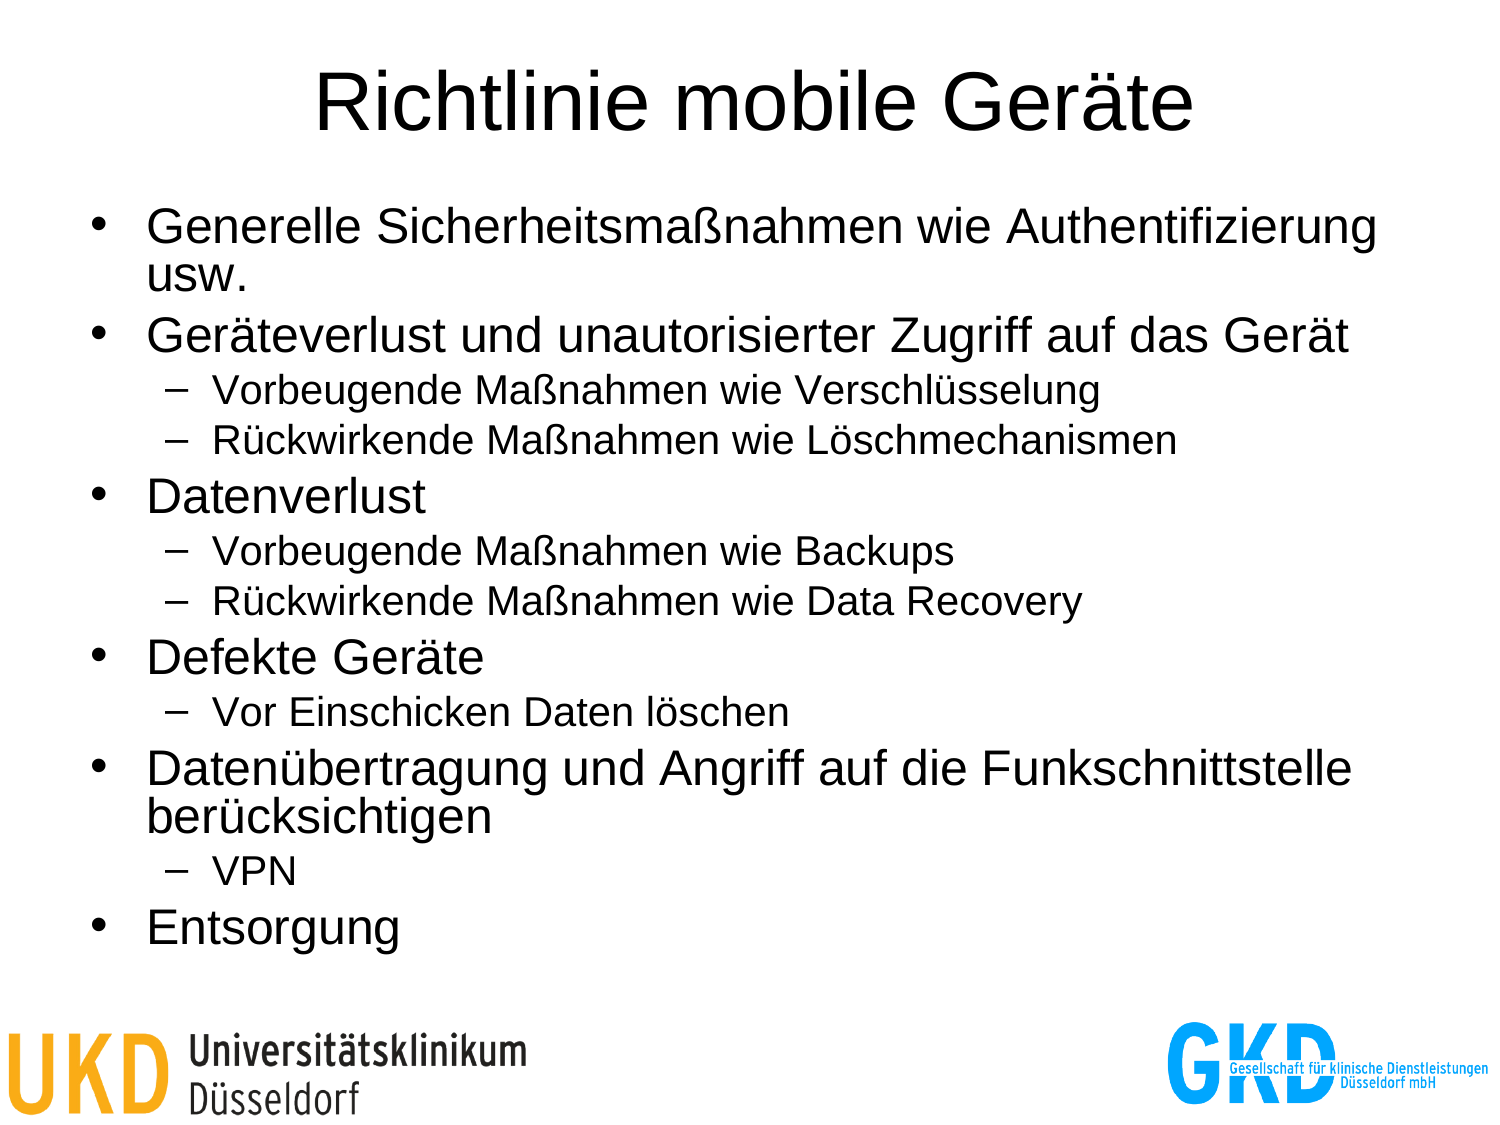

# Richtlinie mobile Geräte
Generelle Sicherheitsmaßnahmen wie Authentifizierung usw.
Geräteverlust und unautorisierter Zugriff auf das Gerät
Vorbeugende Maßnahmen wie Verschlüsselung
Rückwirkende Maßnahmen wie Löschmechanismen
Datenverlust
Vorbeugende Maßnahmen wie Backups
Rückwirkende Maßnahmen wie Data Recovery
Defekte Geräte
Vor Einschicken Daten löschen
Datenübertragung und Angriff auf die Funkschnittstelle berücksichtigen
VPN
Entsorgung